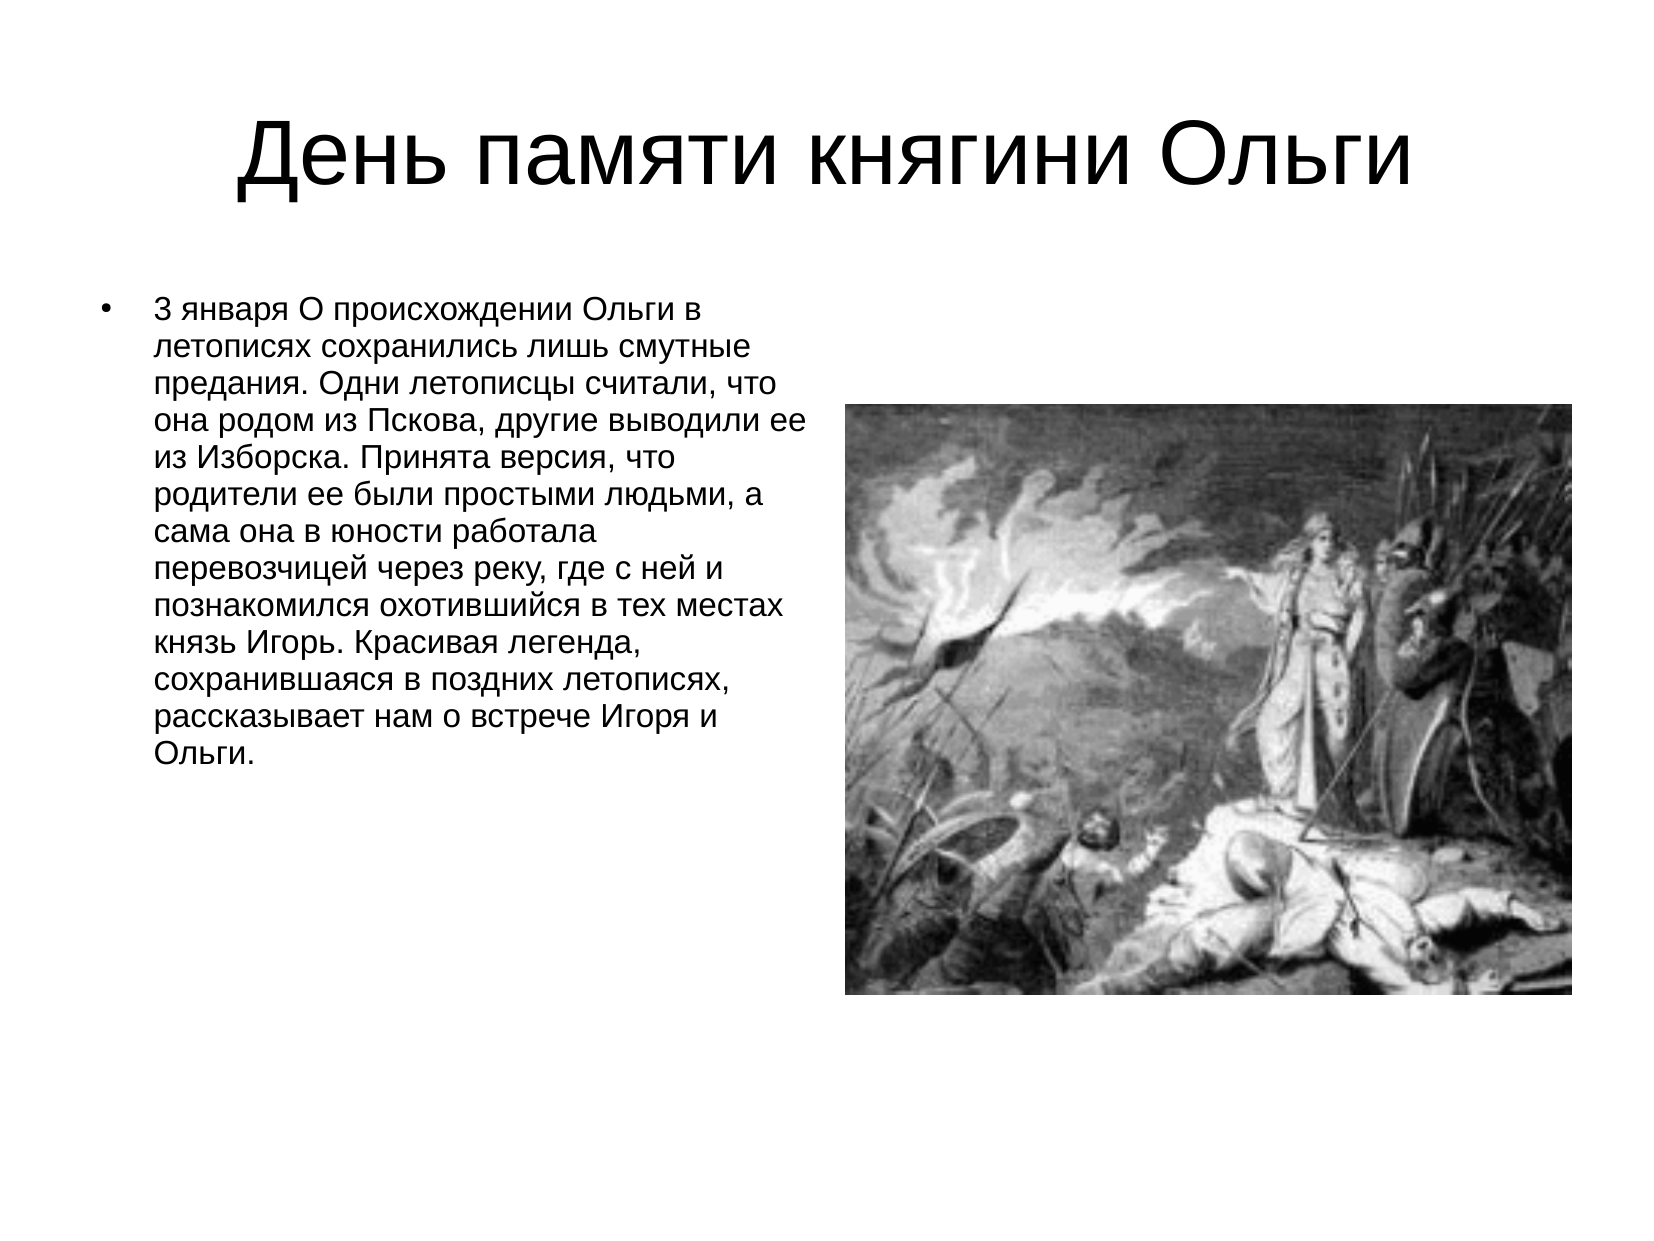

# День памяти княгини Ольги
3 января О происхождении Ольги в летописях сохранились лишь смутные предания. Одни летописцы считали, что она родом из Пскова, другие выводили ее из Изборска. Принята версия, что родители ее были простыми людьми, а сама она в юности работала перевозчицей через реку, где с ней и познакомился охотившийся в тех местах князь Игорь. Красивая легенда, сохранившаяся в поздних летописях, рассказывает нам о встрече Игоря и Ольги.